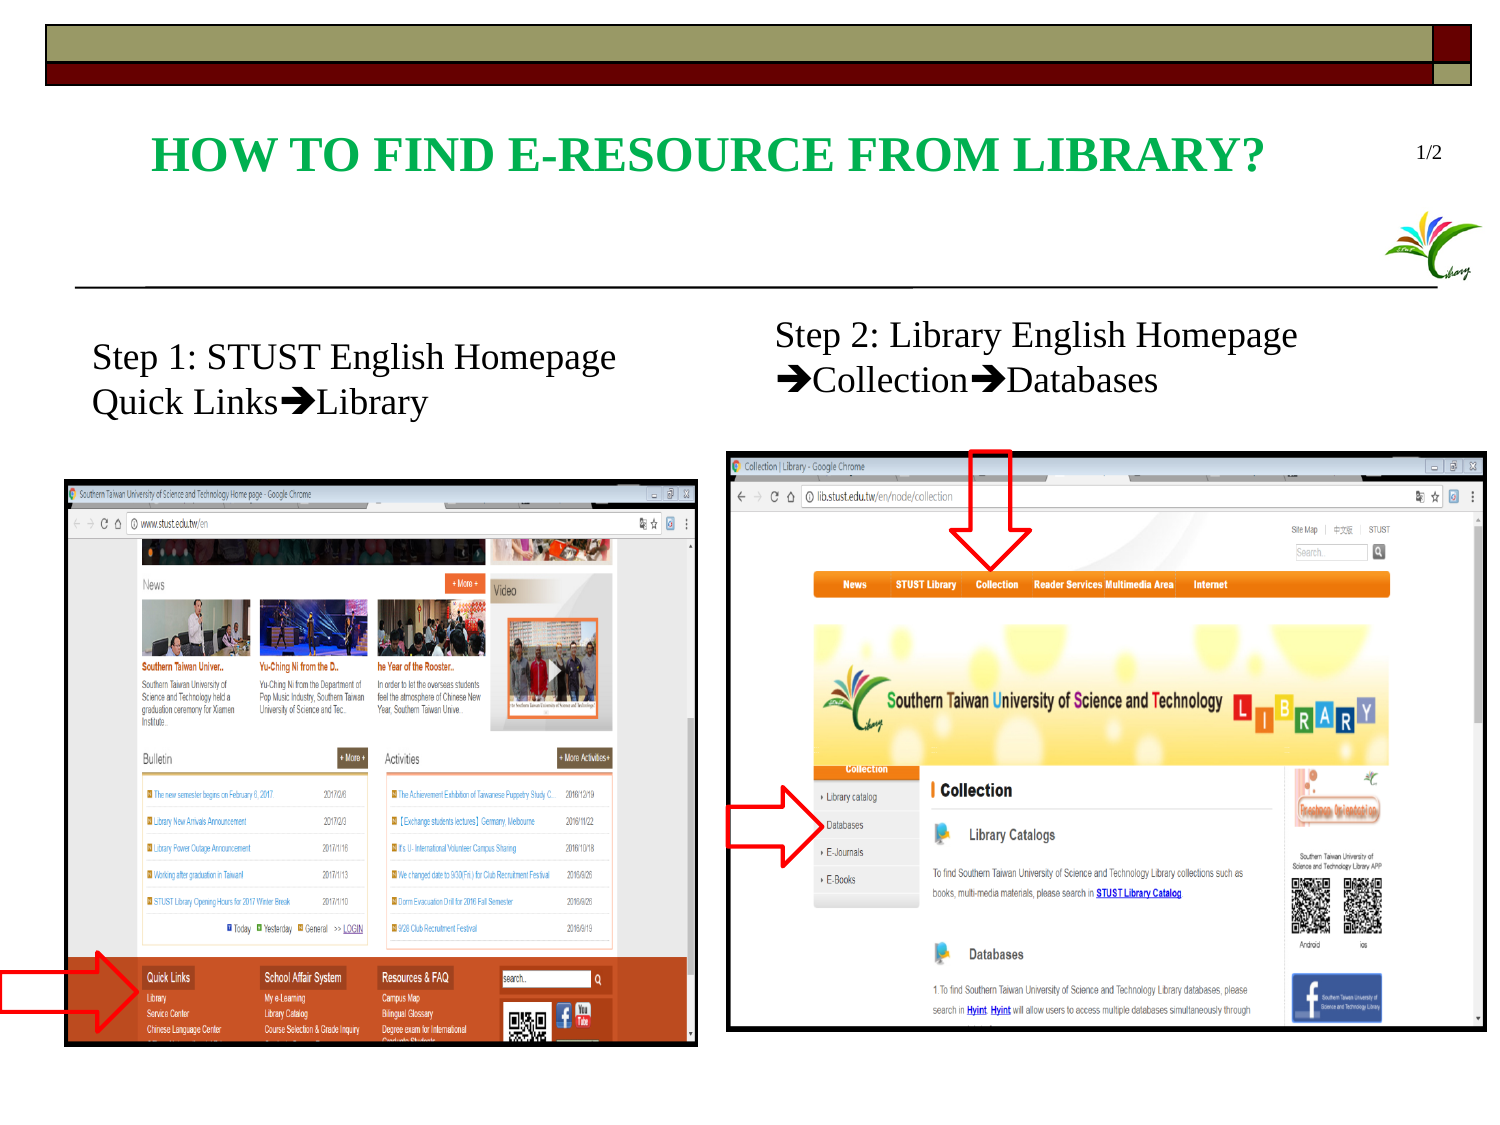

How to find e-resource from library?
1/2
Step 2: Library English Homepage CollectionDatabases
Step 1: STUST English Homepage
Quick LinksLibrary